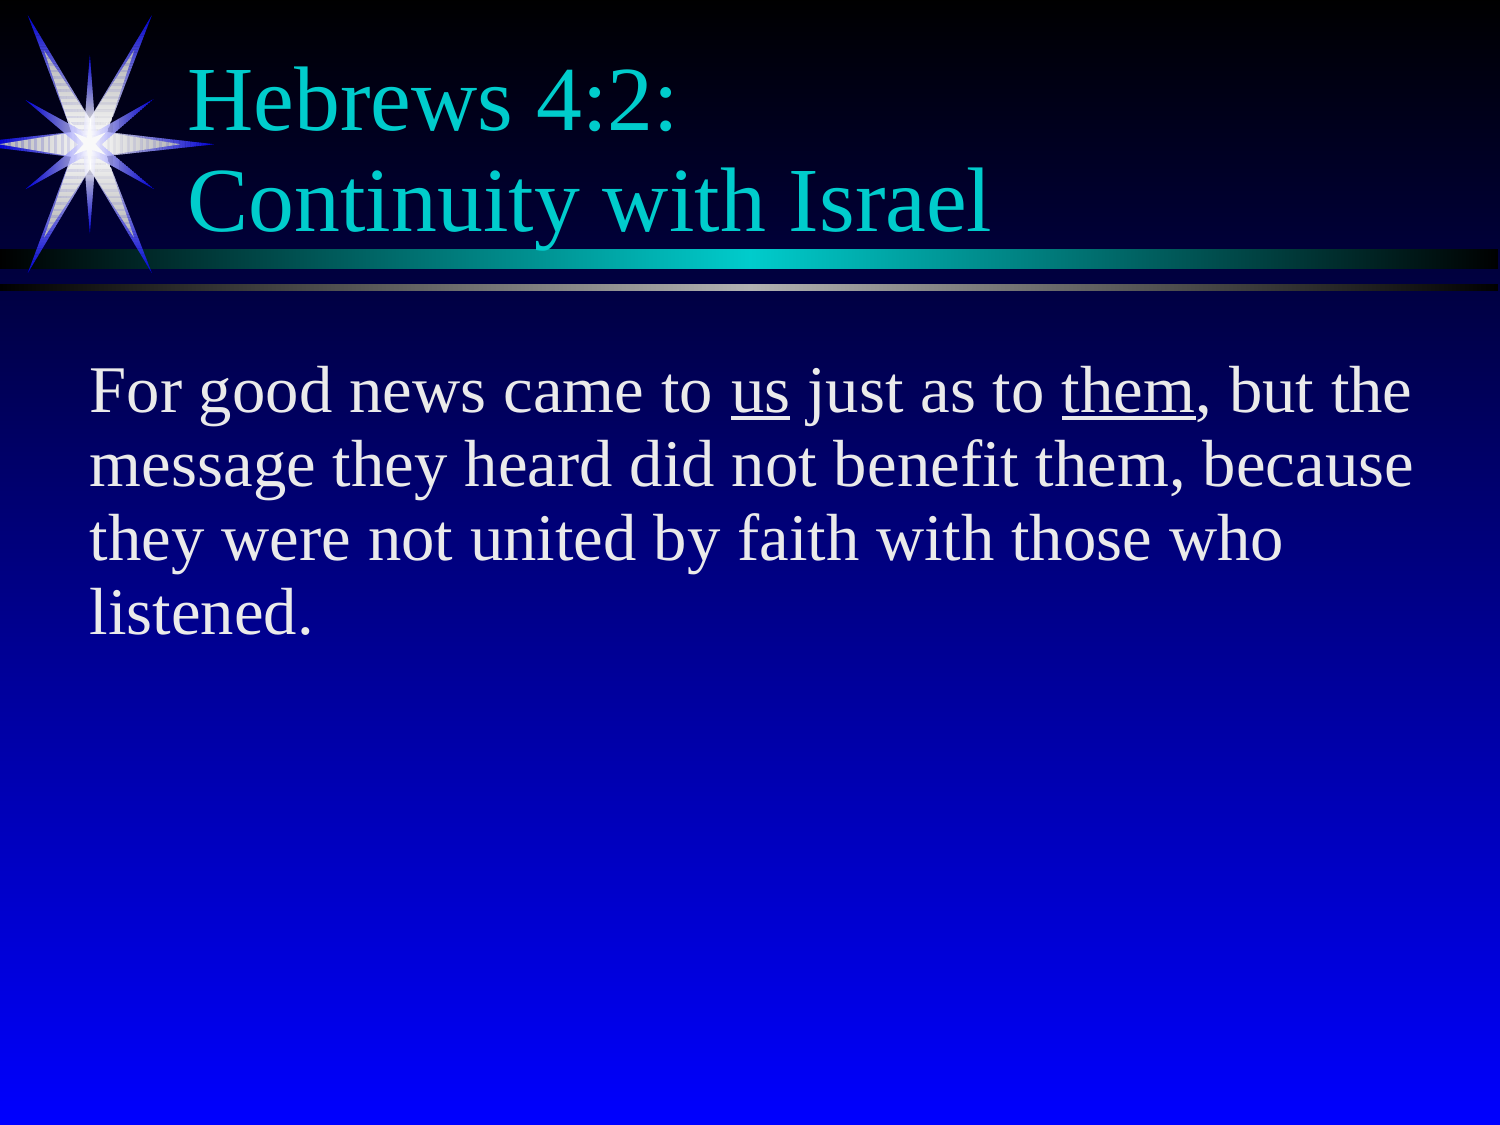

# Hebrews 4:2: Continuity with Israel
For good news came to us just as to them, but the message they heard did not benefit them, because they were not united by faith with those who listened.